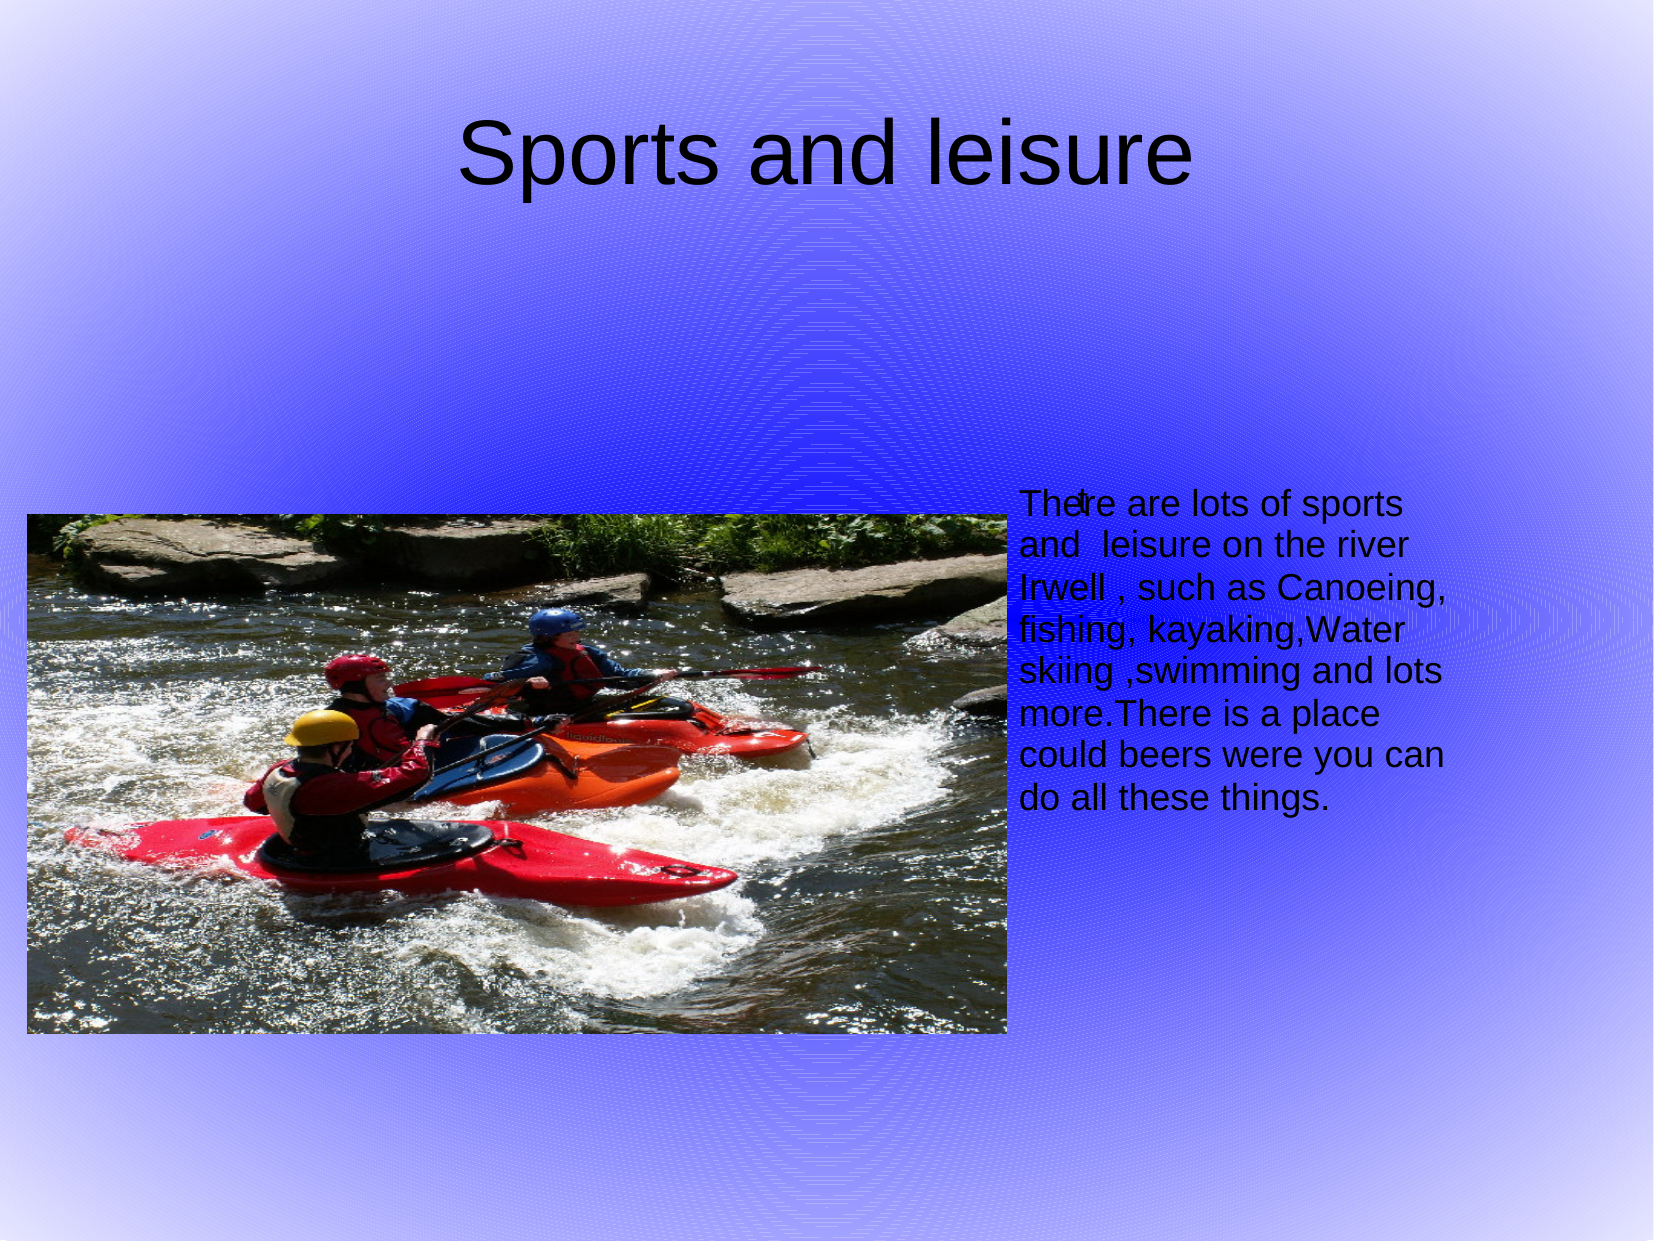

# Sports and leisure
t
There are lots of sports and leisure on the river Irwell , such as Canoeing, fishing, kayaking,Water skiing ,swimming and lots more.There is a place could beers were you can do all these things.